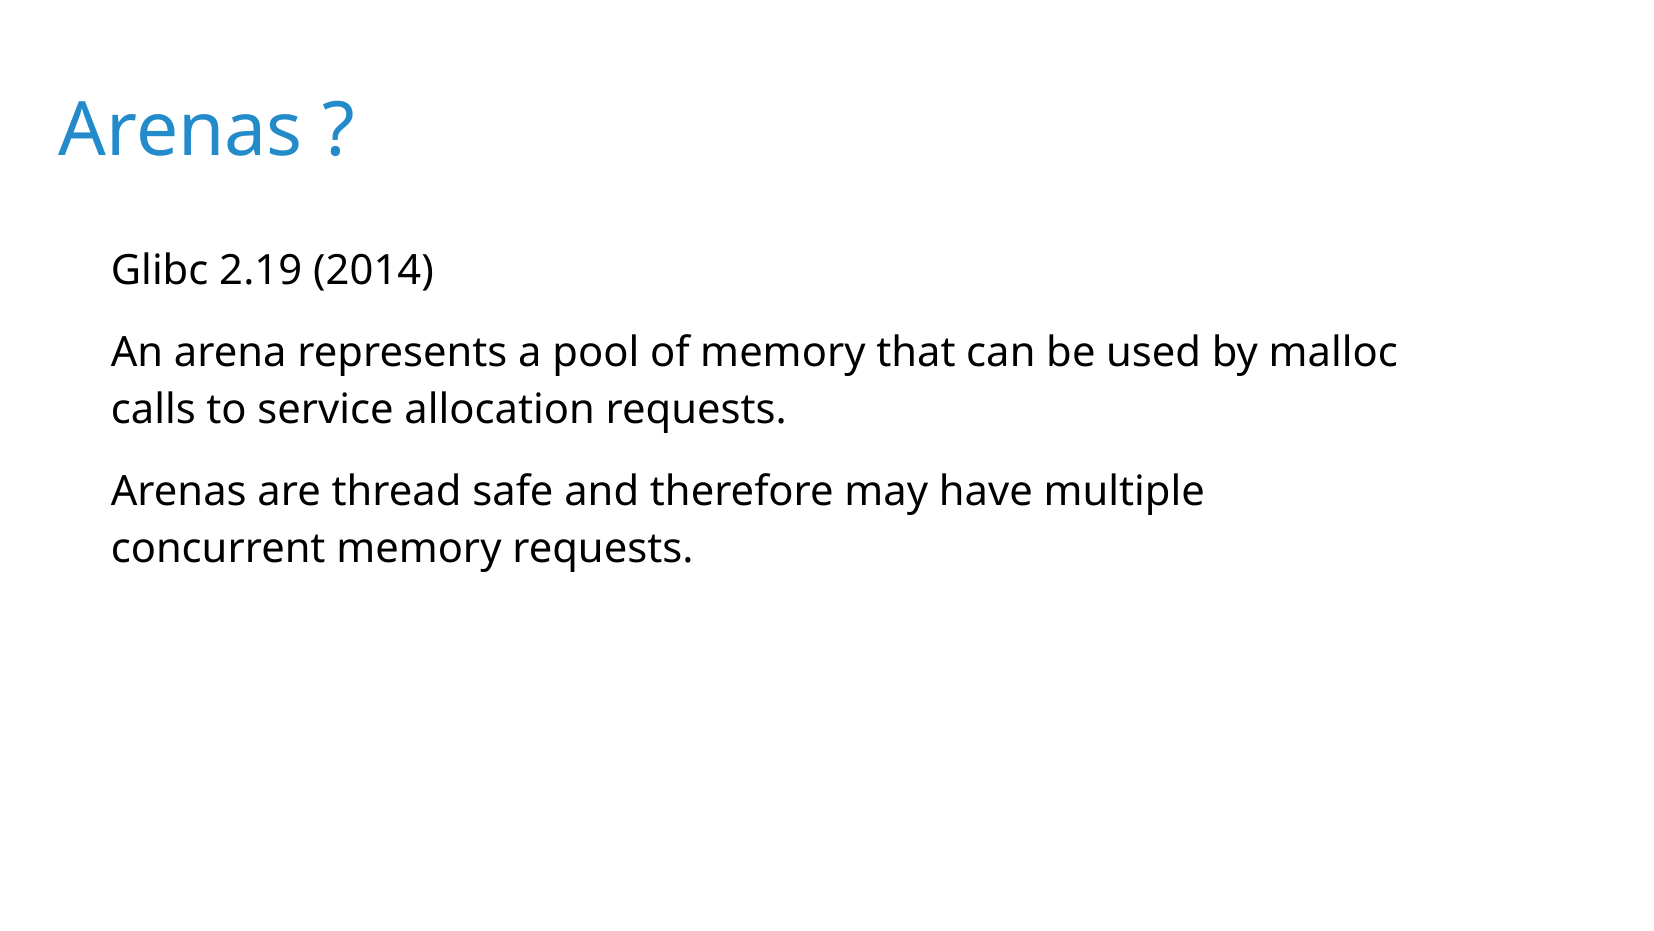

# Arenas ?
Glibc 2.19 (2014)
An arena represents a pool of memory that can be used by malloc calls to service allocation requests.
Arenas are thread safe and therefore may have multiple concurrent memory requests.